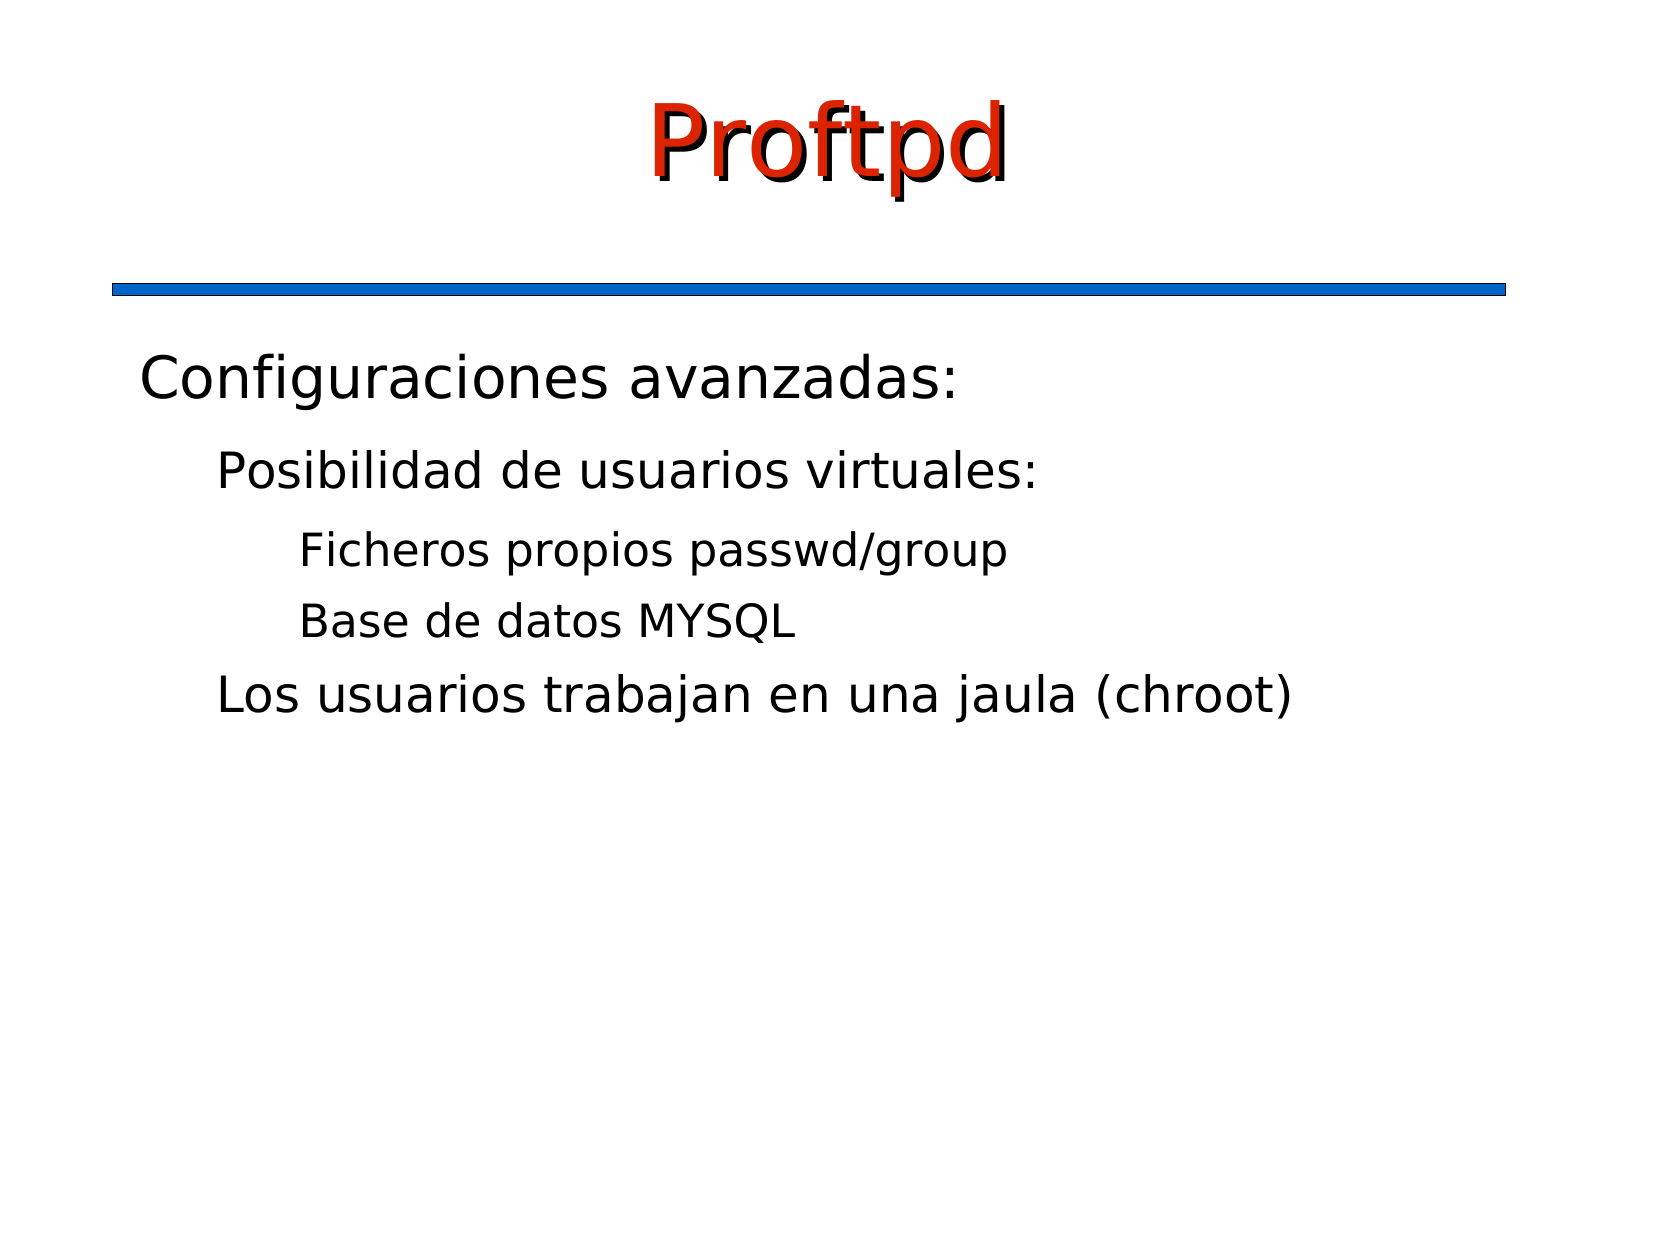

# Proftpd
Configuraciones avanzadas:
Posibilidad de usuarios virtuales:
Ficheros propios passwd/group
Base de datos MYSQL
Los usuarios trabajan en una jaula (chroot)